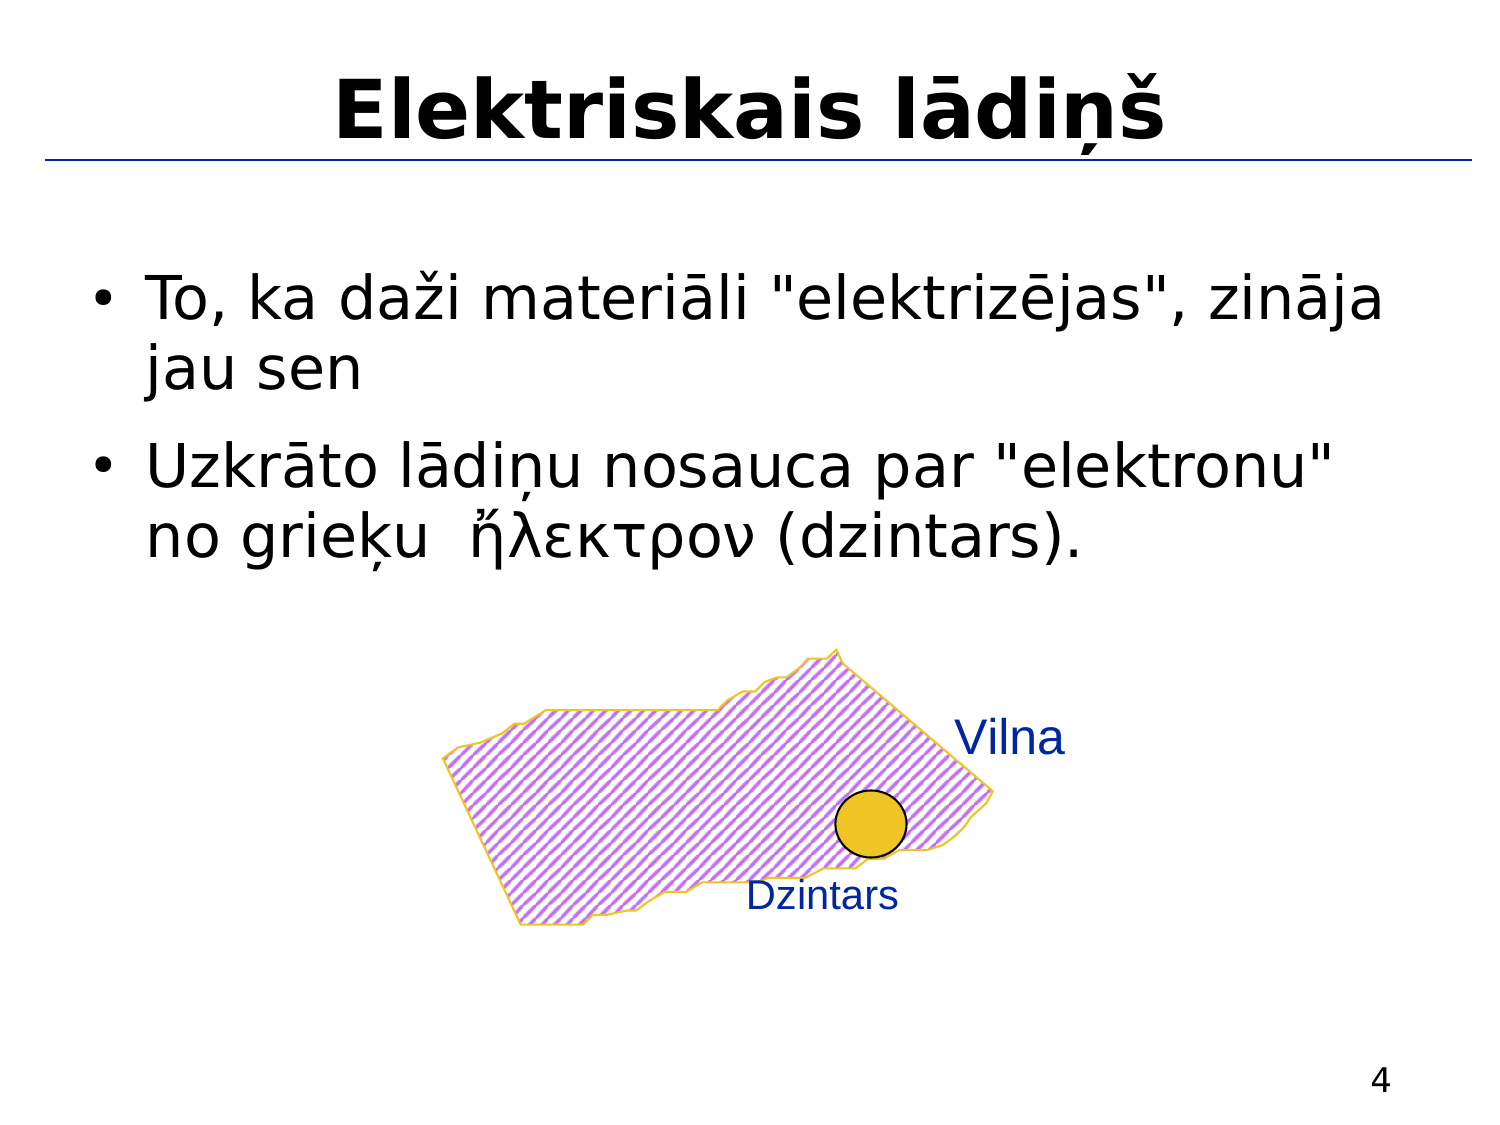

# Elektriskais lādiņš
To, ka daži materiāli "elektrizējas", zināja jau sen
Uzkrāto lādiņu nosauca par "elektronu" no grieķu ἤλεκτρον (dzintars).
Vilna
Dzintars